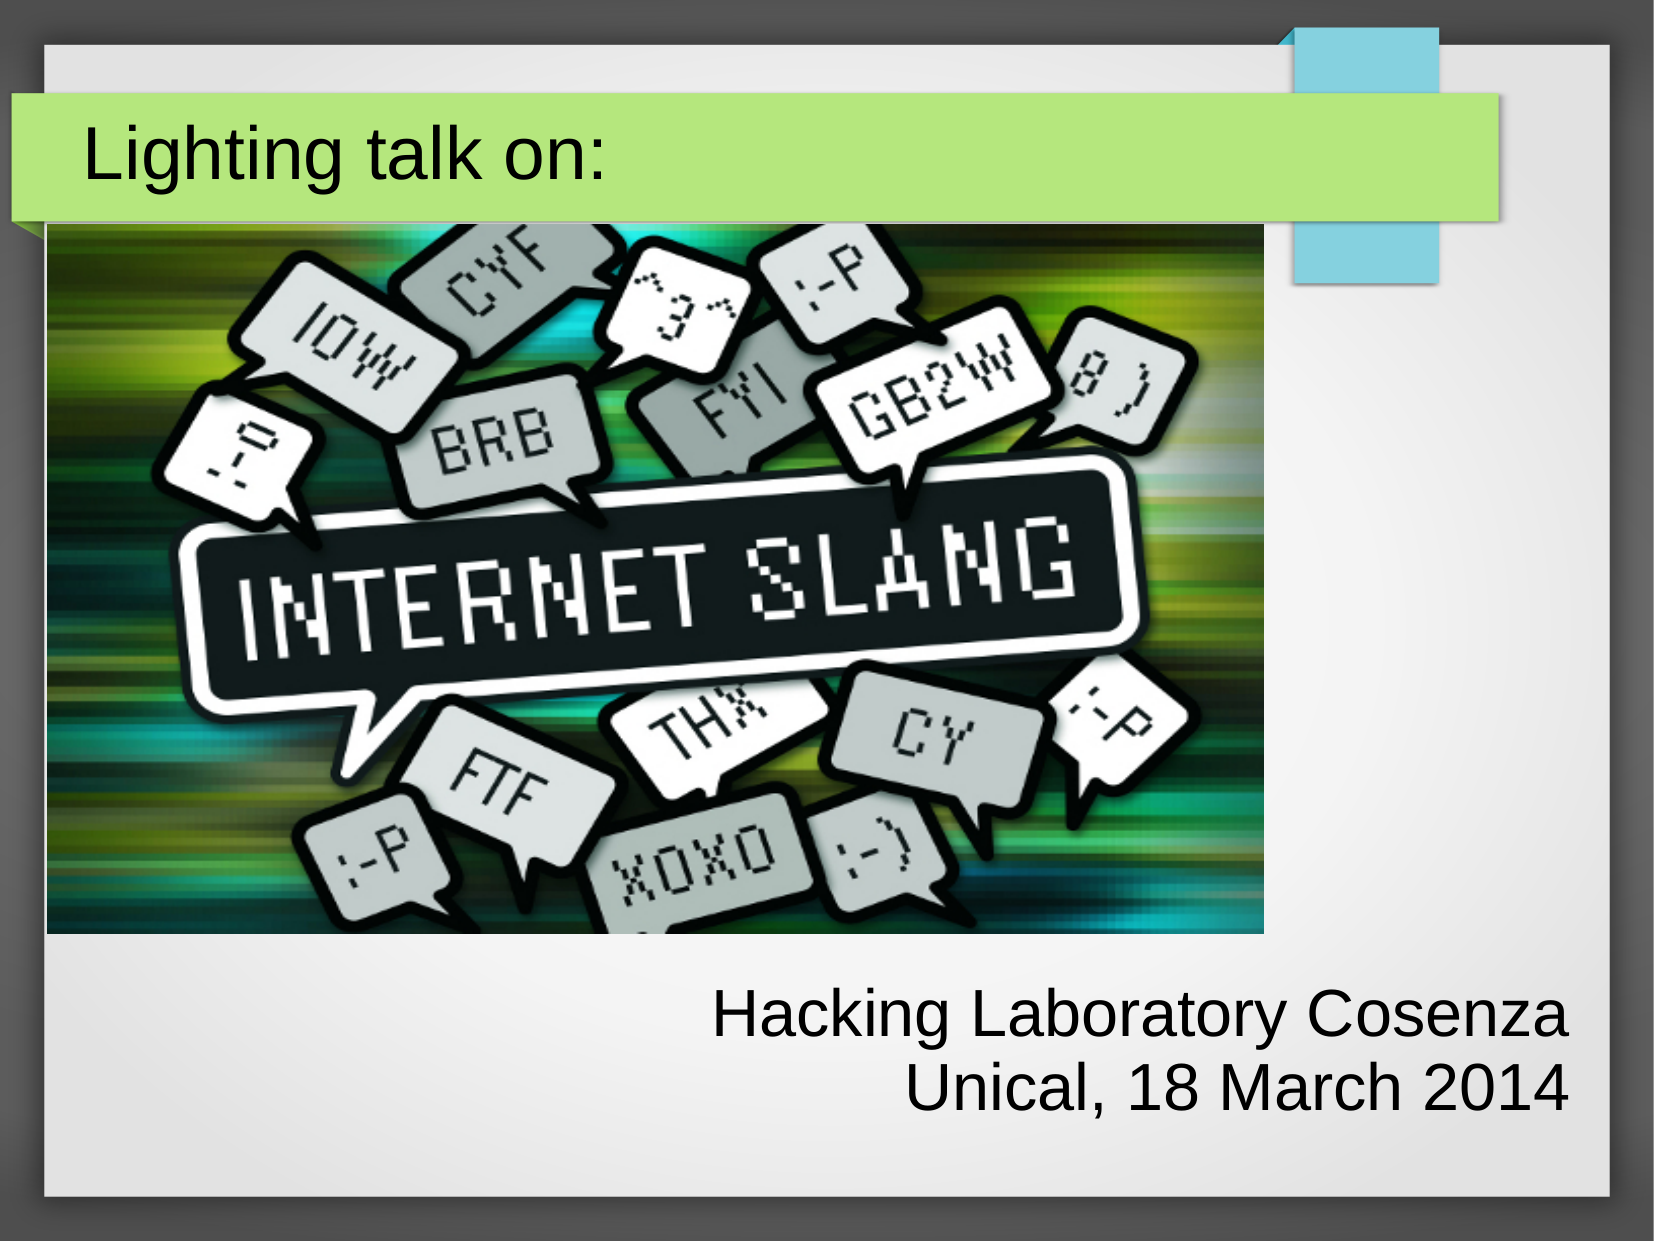

# Lighting talk on:
Hacking Laboratory Cosenza
Unical, 18 March 2014